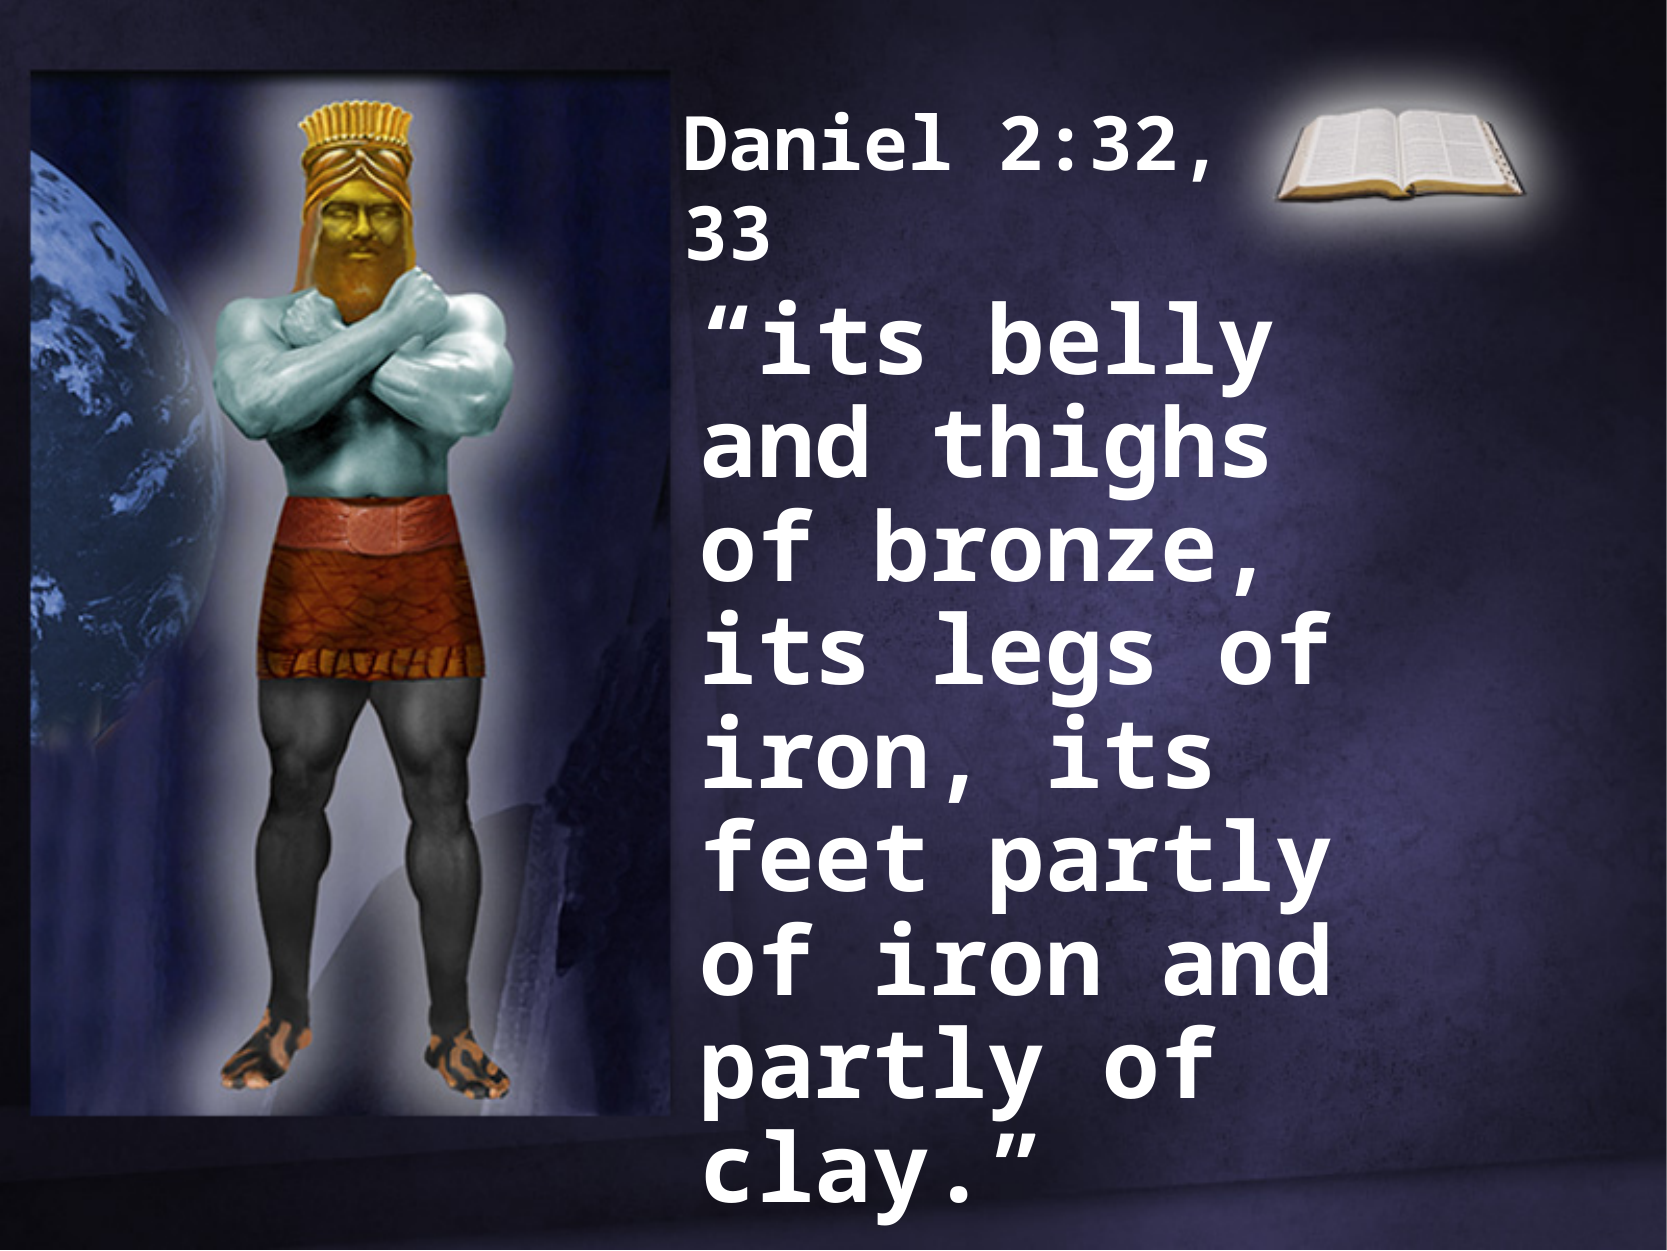

Daniel 2:32, 33
“its belly and thighs of bronze, its legs of iron, its feet partly of iron and partly of clay.”